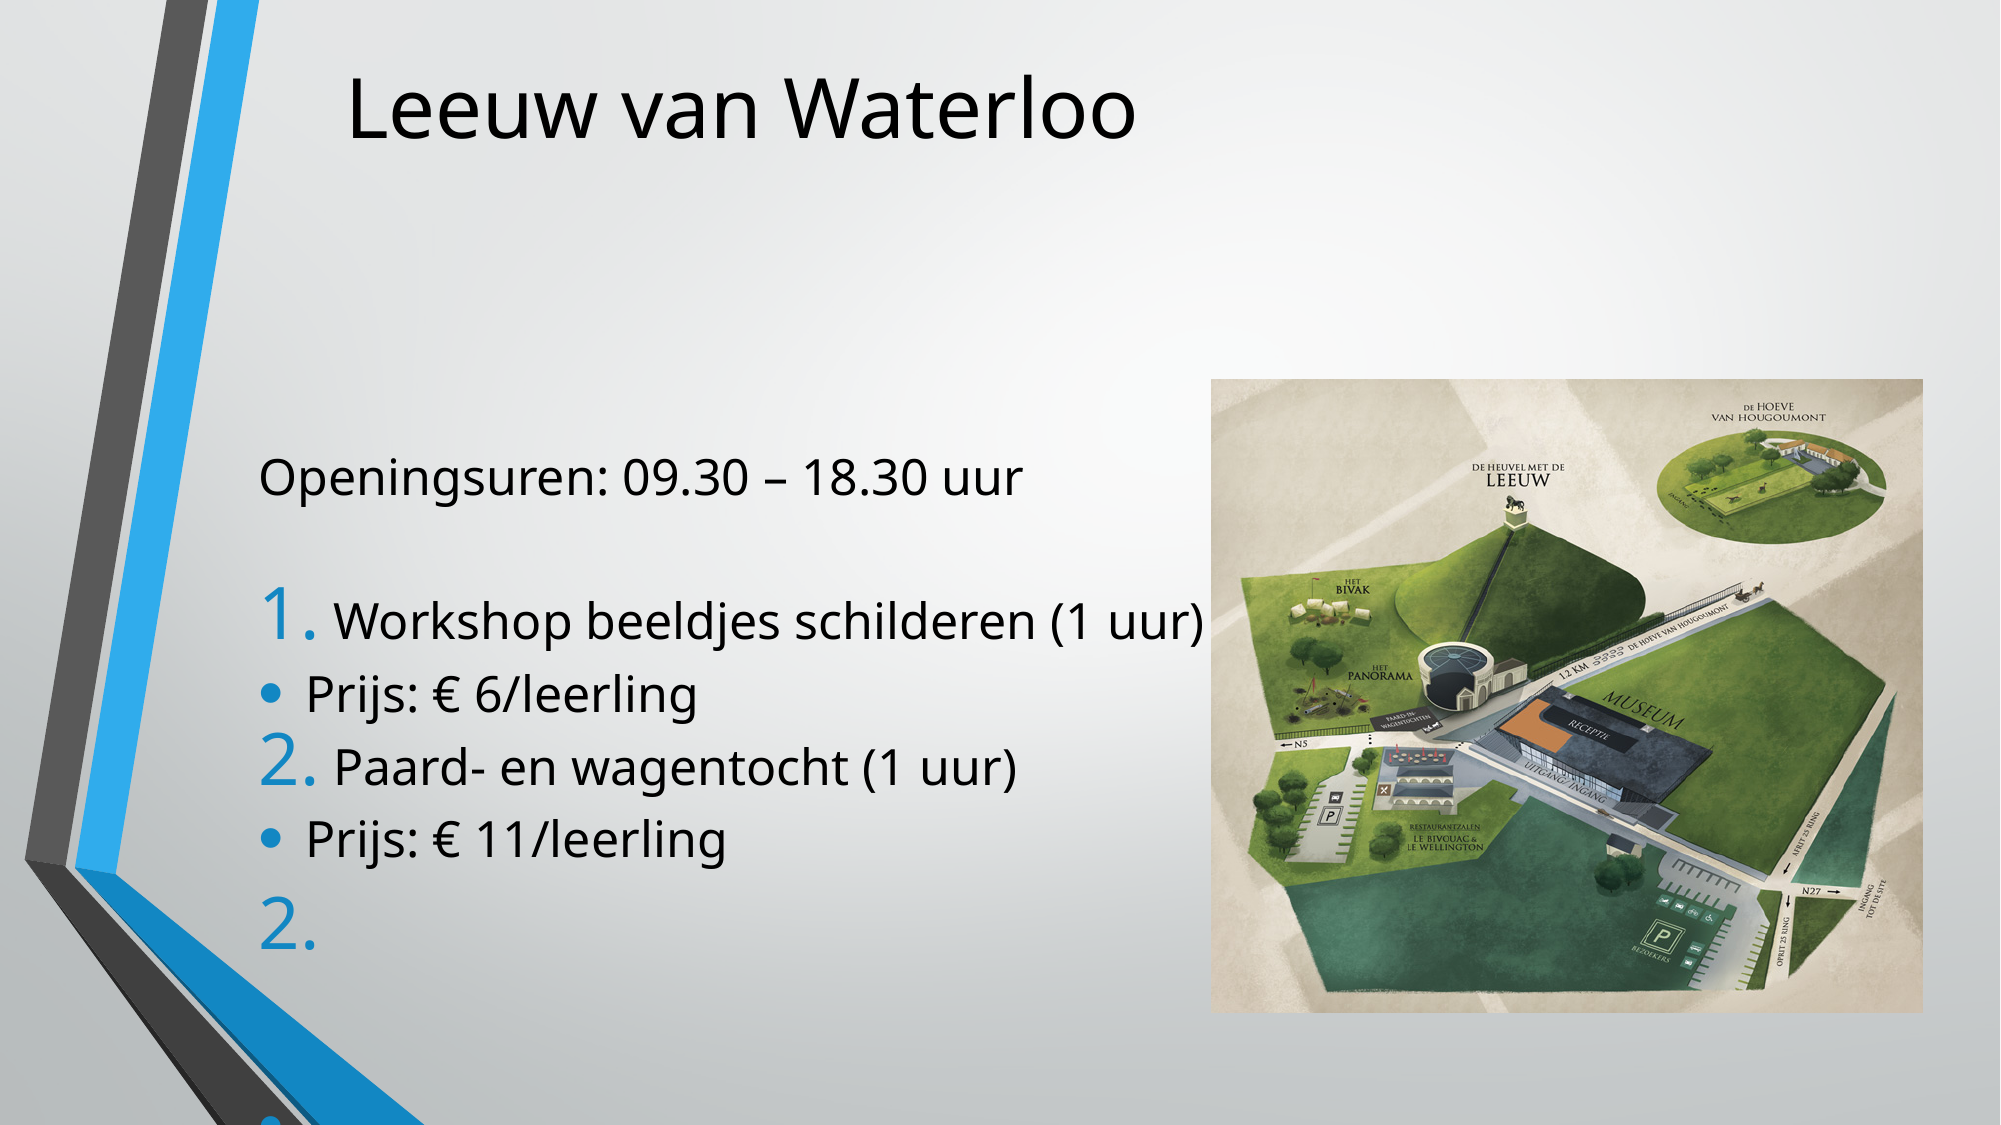

# Leeuw van Waterloo
Openingsuren: 09.30 – 18.30 uur
Workshop beeldjes schilderen (1 uur)
Prijs: € 6/leerling
Paard- en wagentocht (1 uur)
Prijs: € 11/leerling